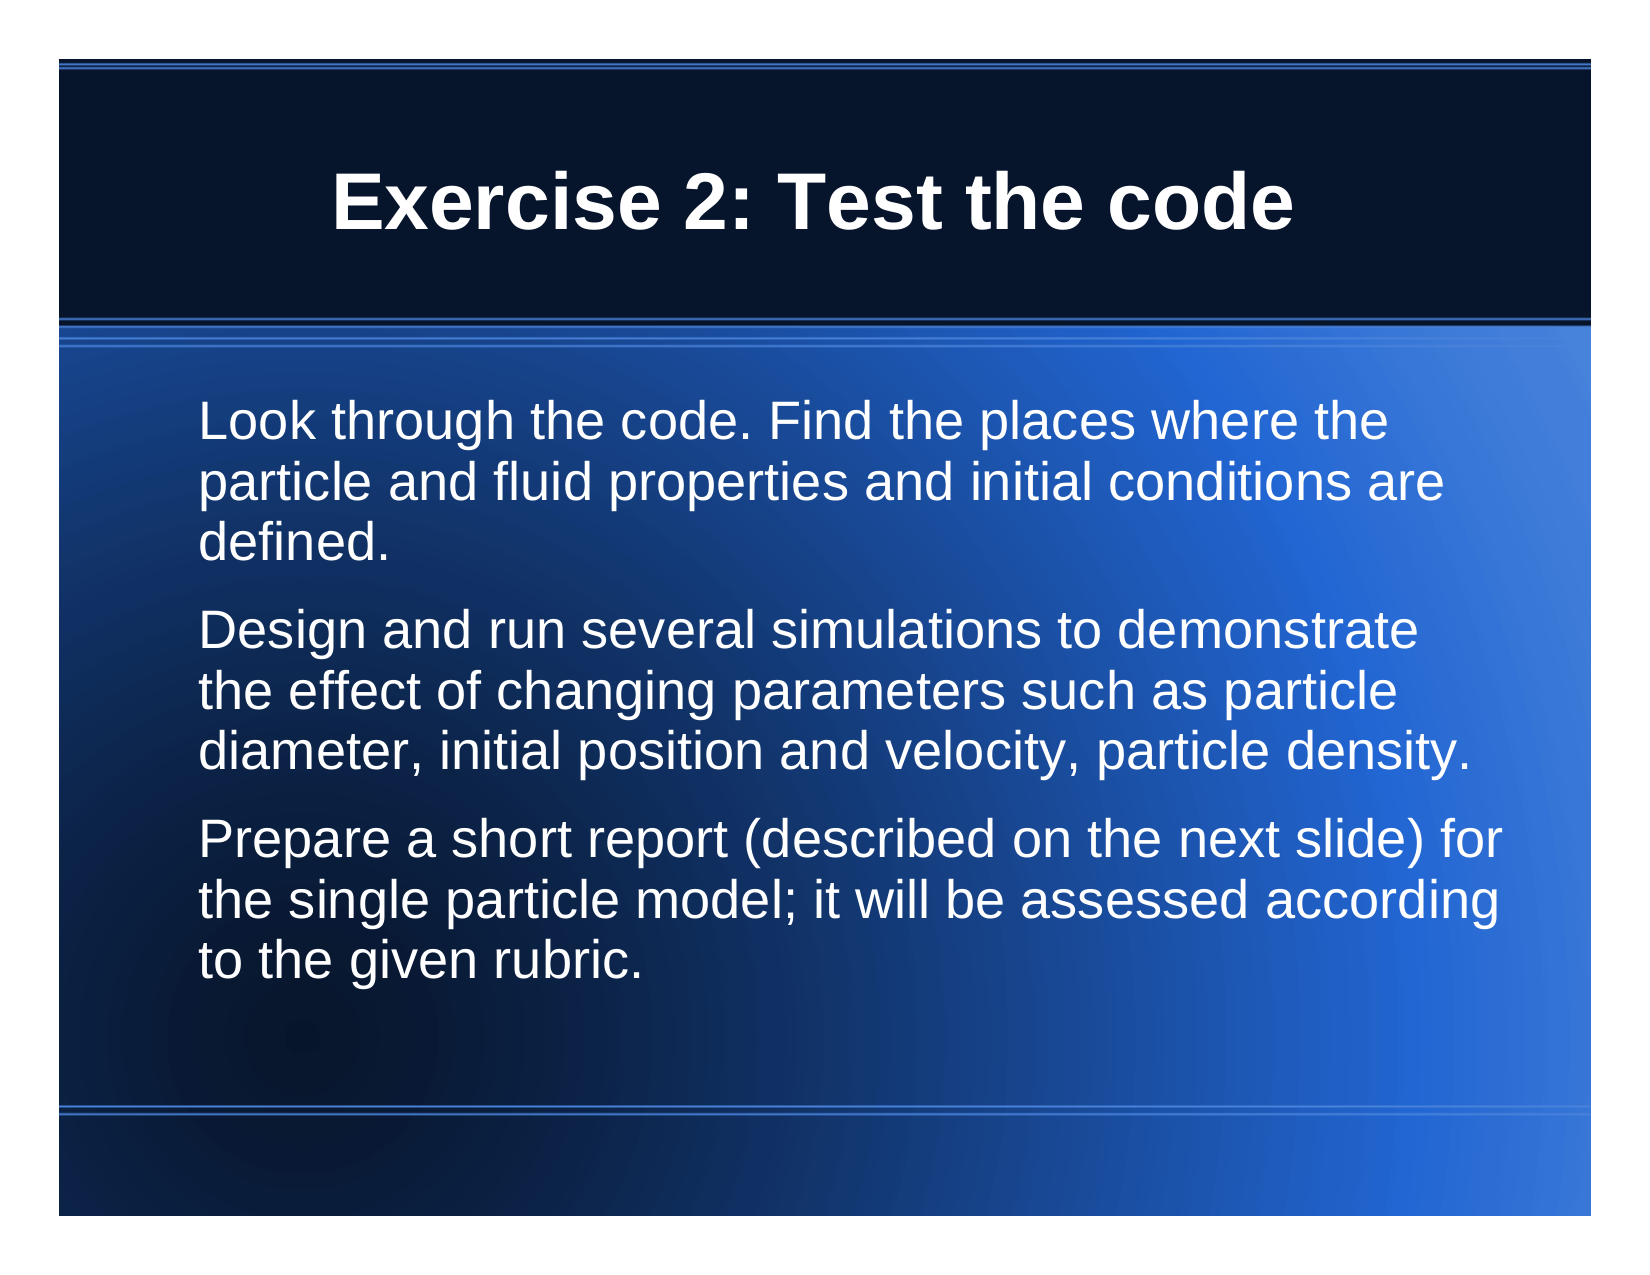

# Exercise 2: Test the code
Look through the code. Find the places where the particle and fluid properties and initial conditions are defined.
Design and run several simulations to demonstrate the effect of changing parameters such as particle diameter, initial position and velocity, particle density.
Prepare a short report (described on the next slide) for the single particle model; it will be assessed according to the given rubric.